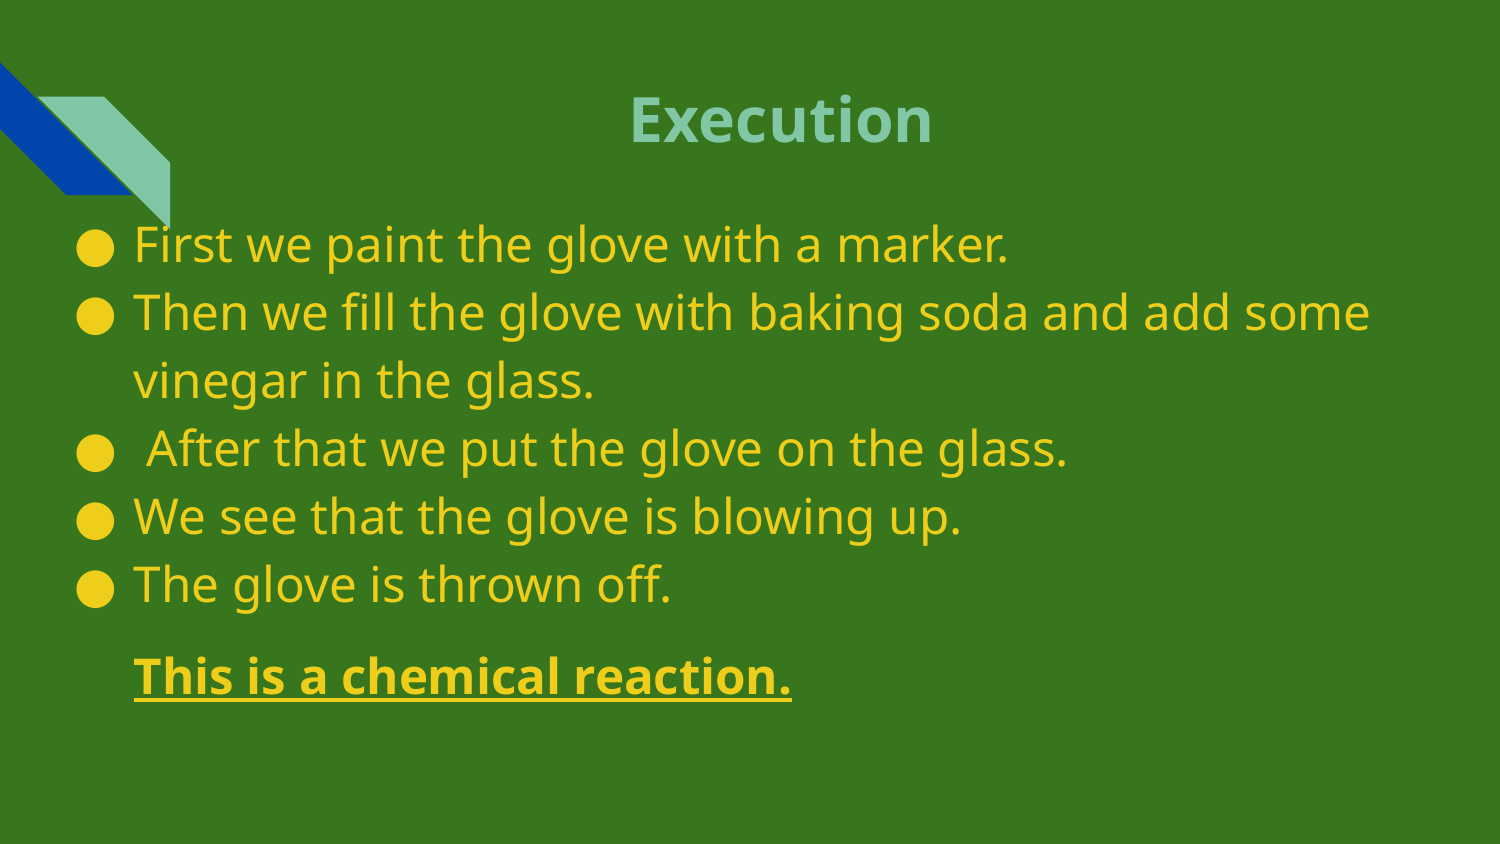

# Execution
First we paint the glove with a marker.
Then we fill the glove with baking soda and add some vinegar in the glass.
 After that we put the glove on the glass.
We see that the glove is blowing up.
The glove is thrown off.
This is a chemical reaction.